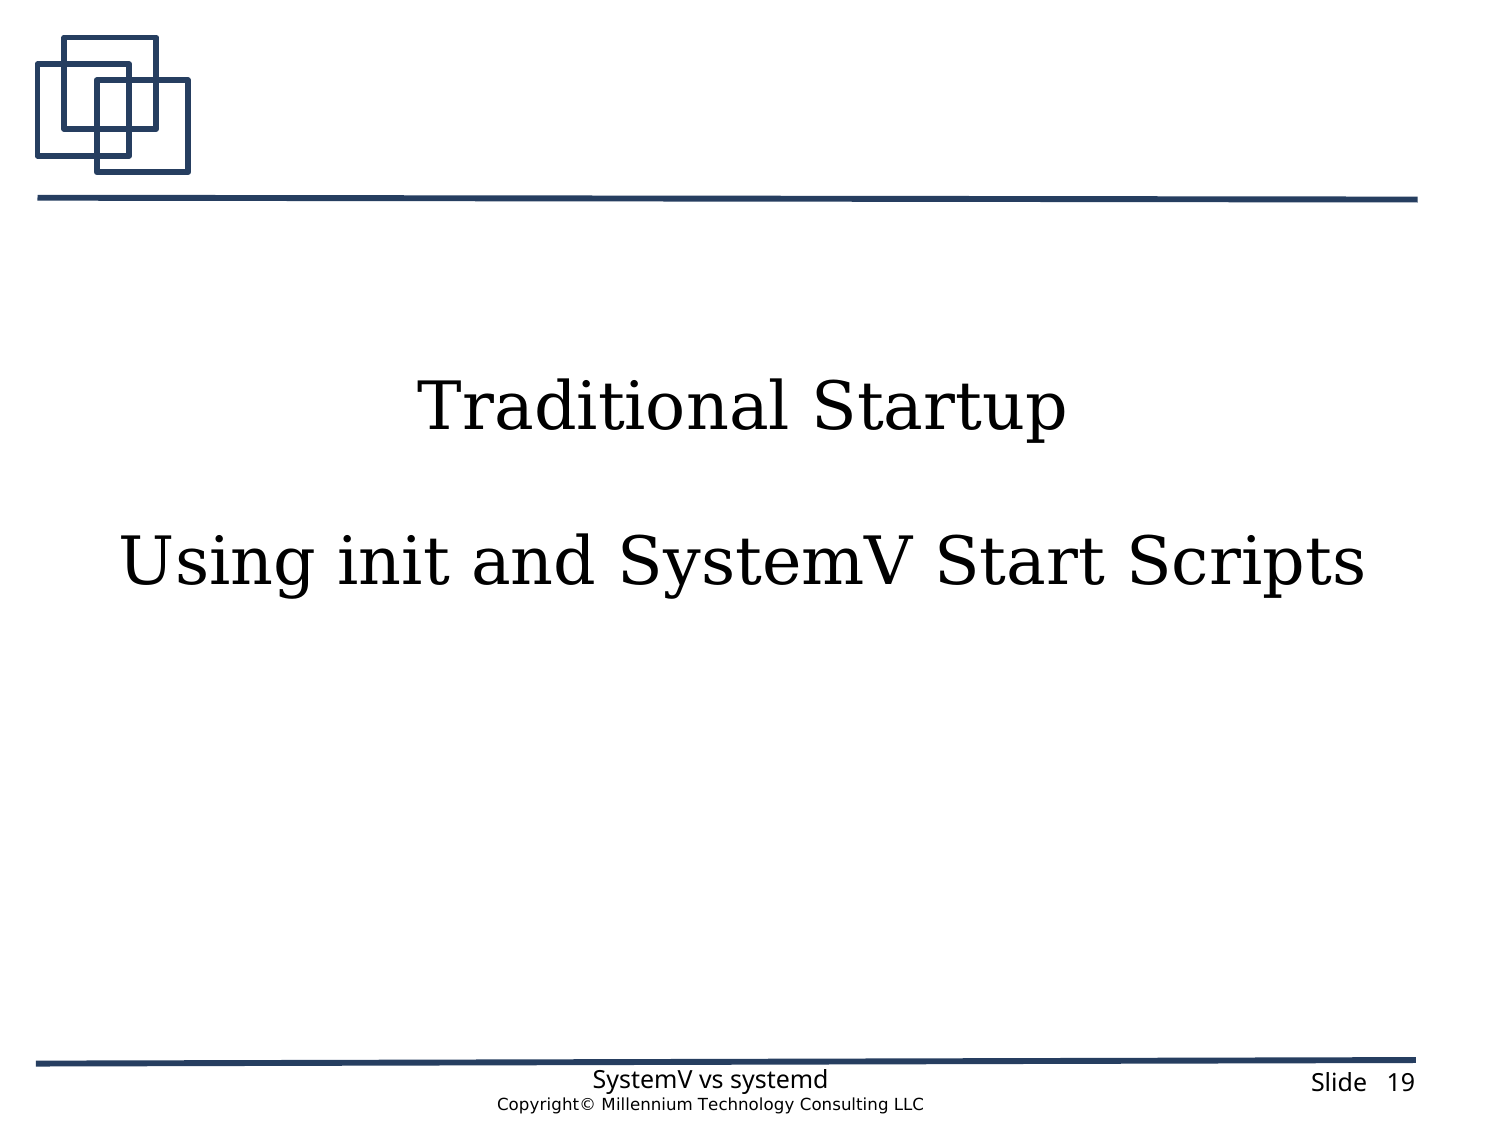

# Traditional Startup
Using init and SystemV Start Scripts